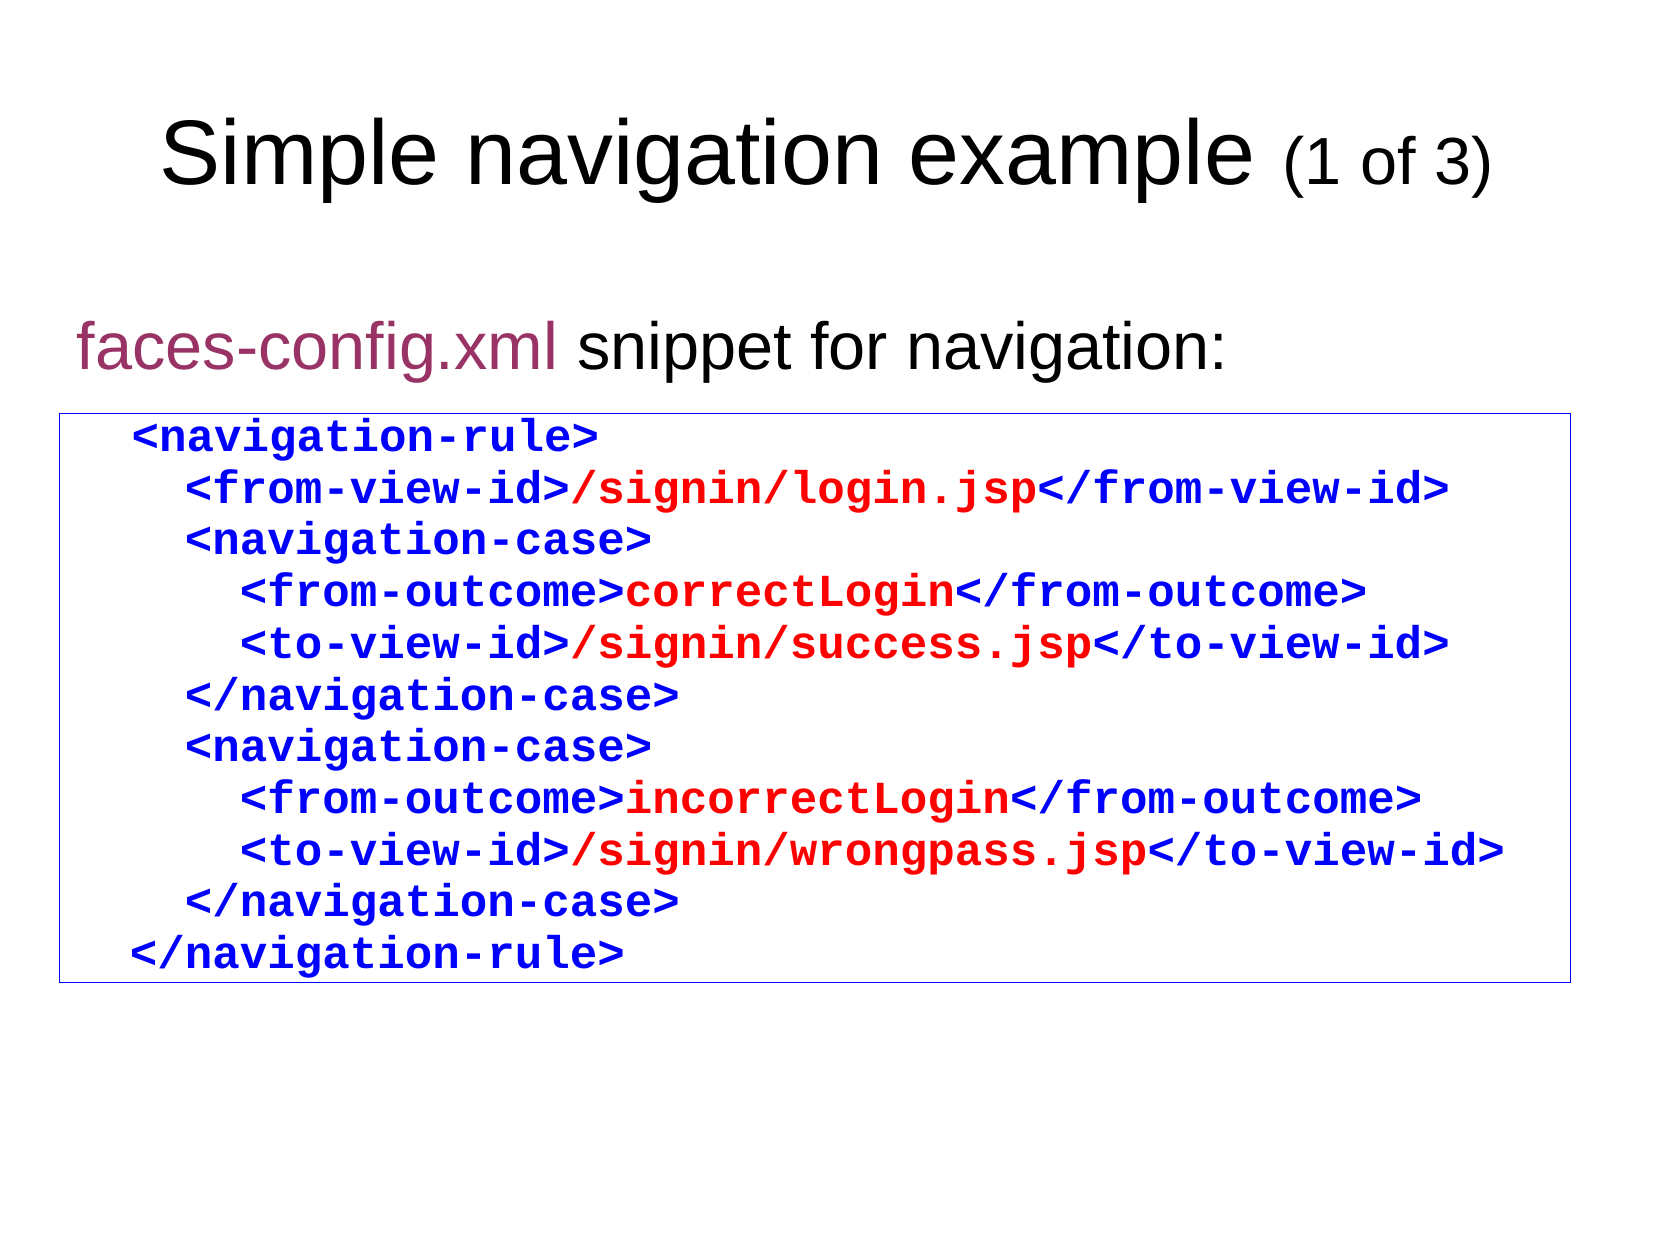

# Simple navigation example (1 of 3)
faces-config.xml snippet for navigation:
 <navigation-rule>
 <from-view-id>/signin/login.jsp</from-view-id>
 <navigation-case>
 <from-outcome>correctLogin</from-outcome>
 <to-view-id>/signin/success.jsp</to-view-id>
 </navigation-case>
 <navigation-case>
 <from-outcome>incorrectLogin</from-outcome>
 <to-view-id>/signin/wrongpass.jsp</to-view-id>
 </navigation-case>
</navigation-rule>